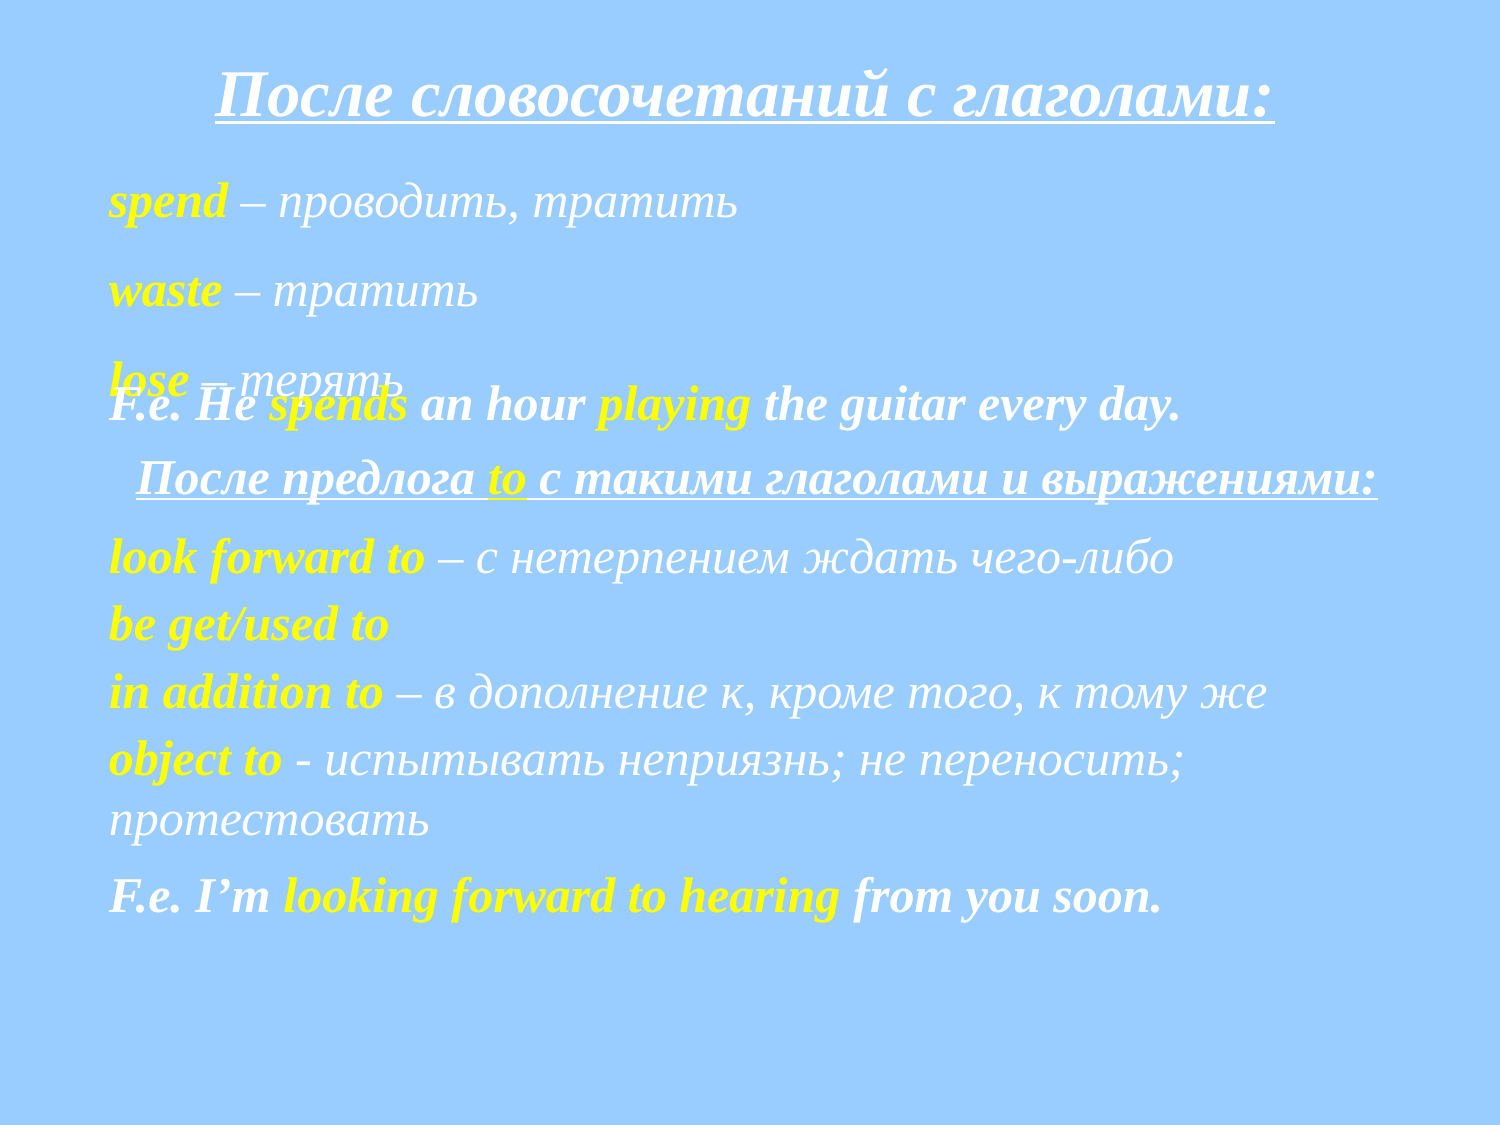

# После словосочетаний с глаголами:
spend – проводить, тратить
waste – тратить
lose – терять
F.e. He spends an hour playing the guitar every day.
После предлога to с такими глаголами и выражениями:
look forward to – с нетерпением ждать чего-либо
be get/used to
in addition to – в дополнение к, кроме того, к тому же
object to - испытывать неприязнь; не переносить; протестовать
F.e. I’m looking forward to hearing from you soon.